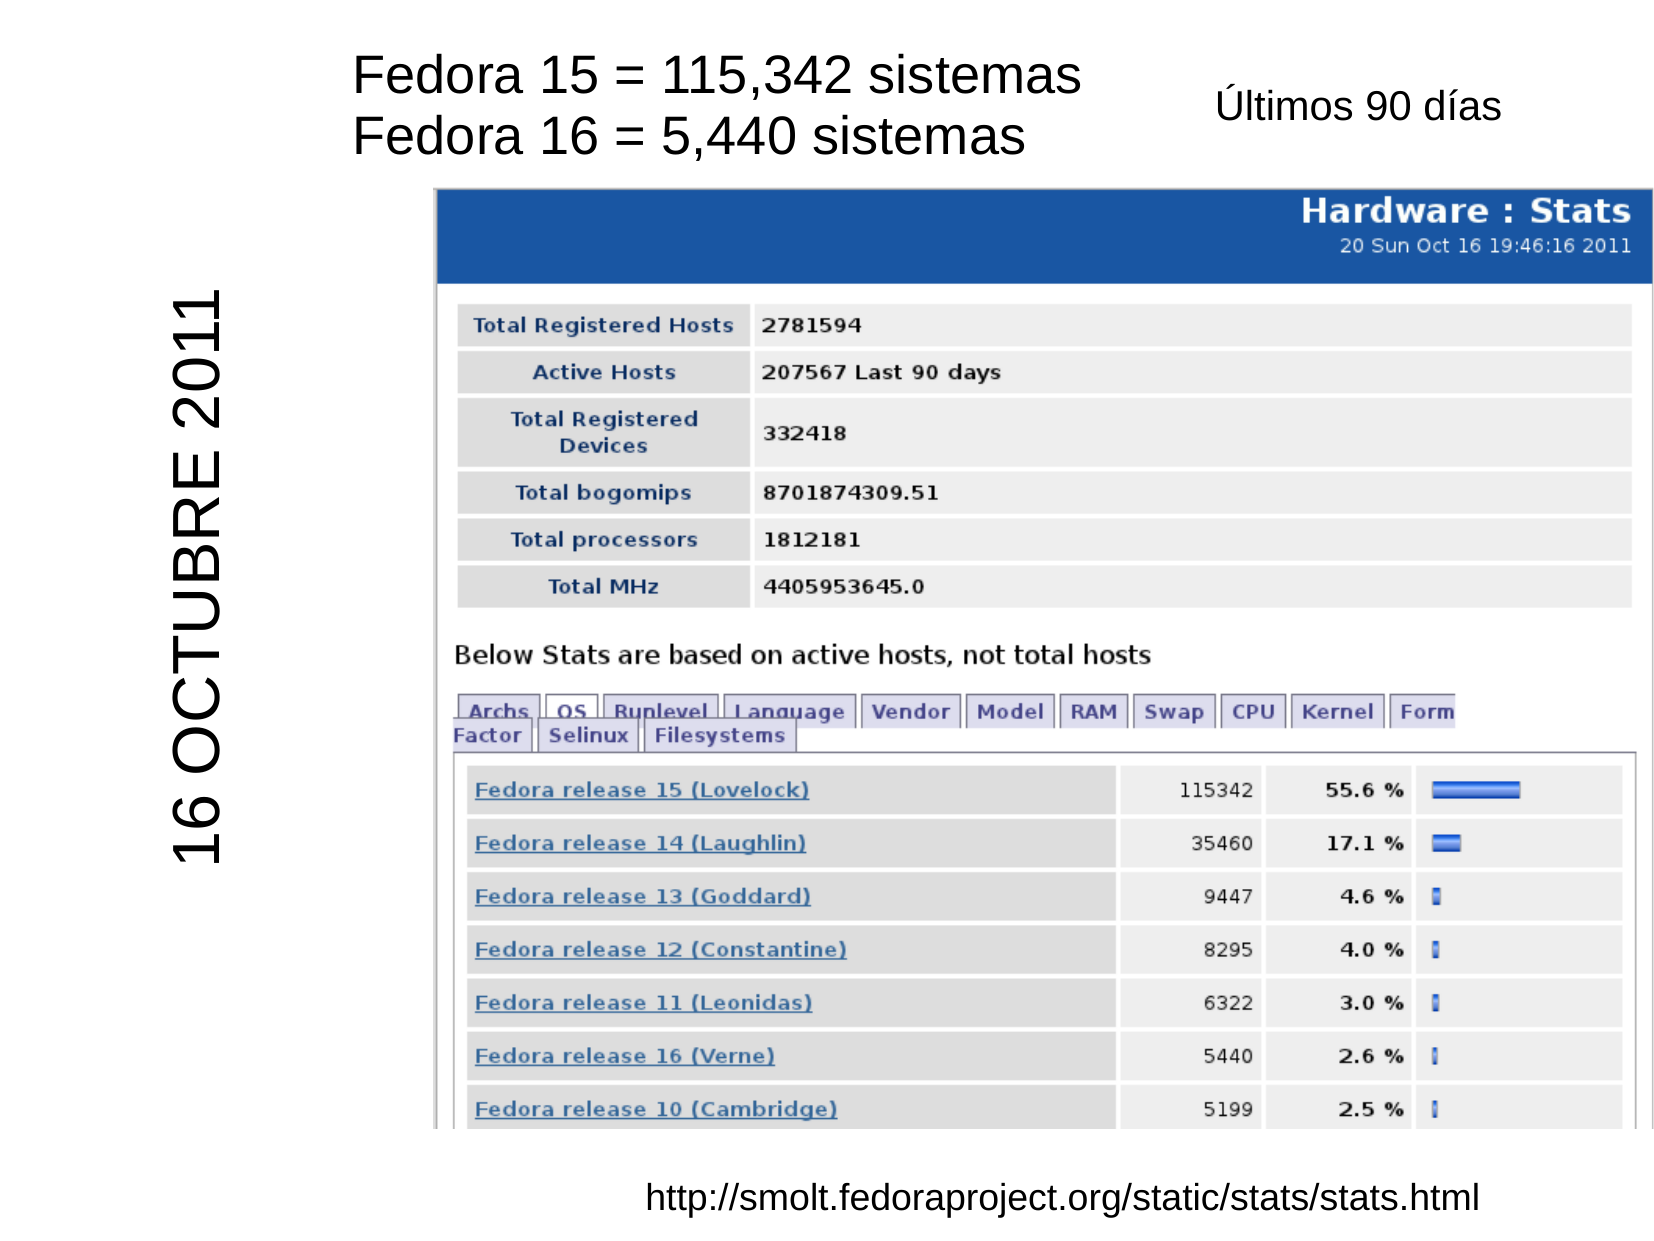

Fedora 15 = 115,342 sistemas
Fedora 16 = 5,440 sistemas
Últimos 90 días
16 OCTUBRE 2011
http://smolt.fedoraproject.org/static/stats/stats.html